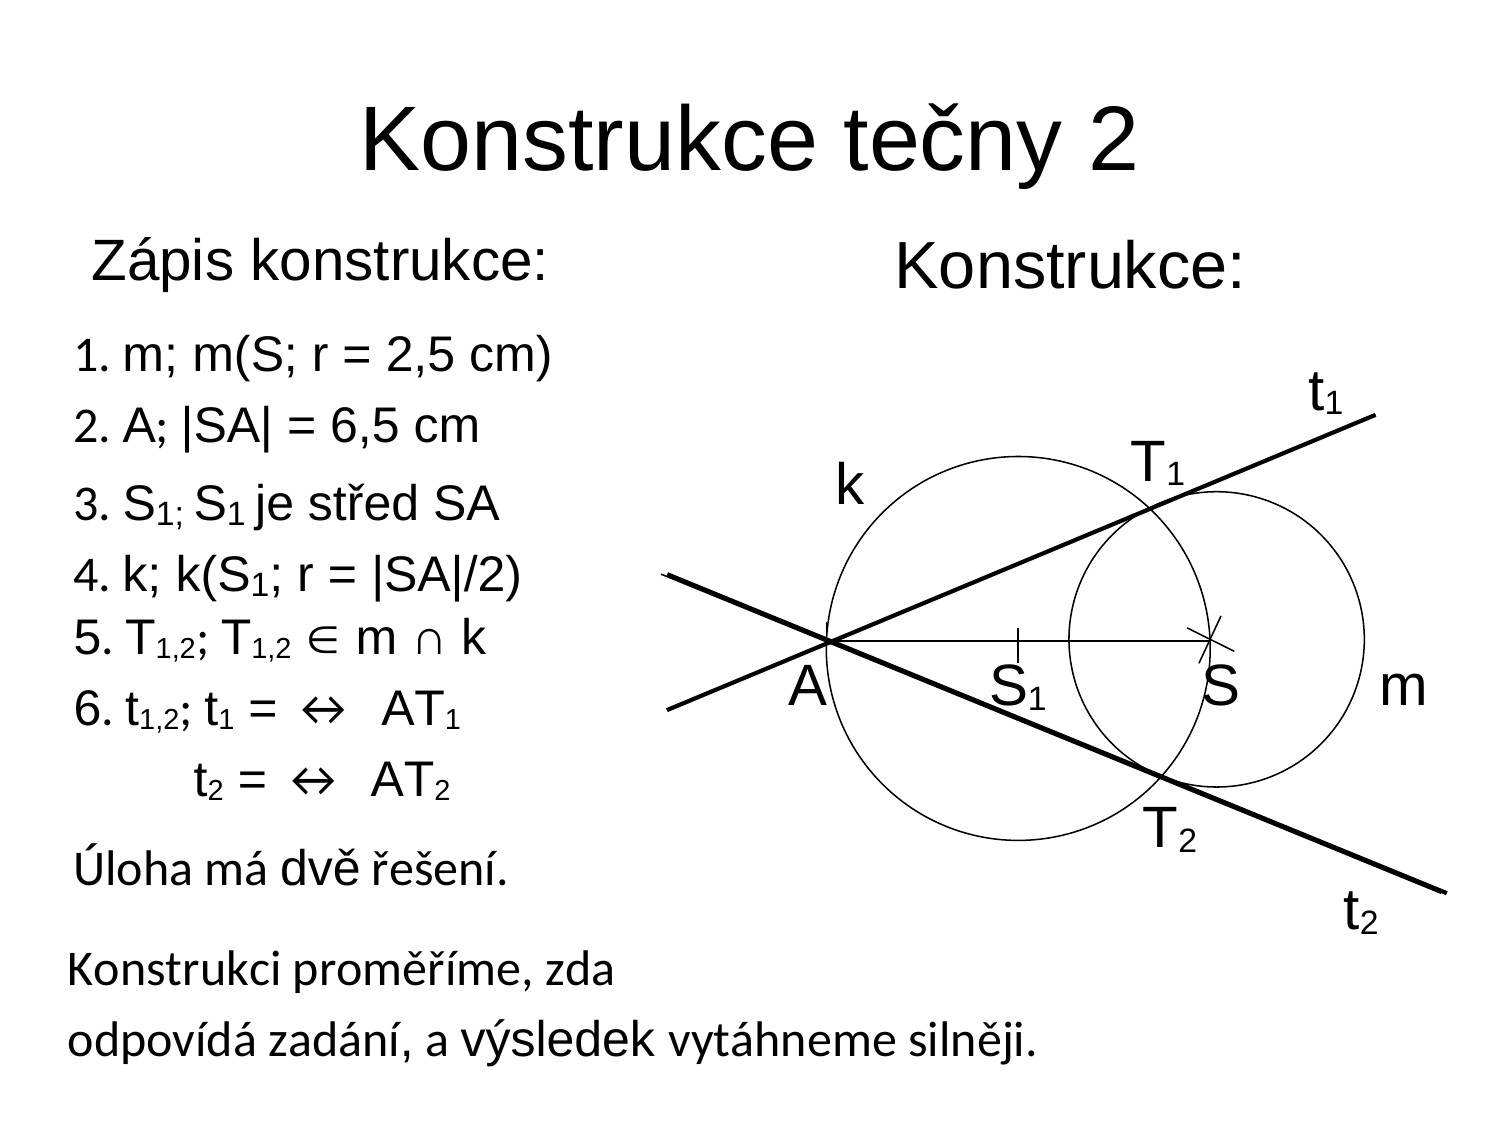

# Konstrukce tečny 2
Zápis konstrukce:
Konstrukce:
1. m; m(S; r = 2,5 cm)
t1
2. A; |SA| = 6,5 cm
T1
k
3. S1; S1 je střed SA
4. k; k(S1; r = |SA|/2)
5. T1,2; T1,2  m ∩ k
A
S1
S
m
6. t1,2; t1 = ↔AT1
 t2 = ↔AT2
T2
Úloha má dvě řešení.
t2
Konstrukci proměříme, zda
odpovídá zadání, a výsledek vytáhneme silněji.